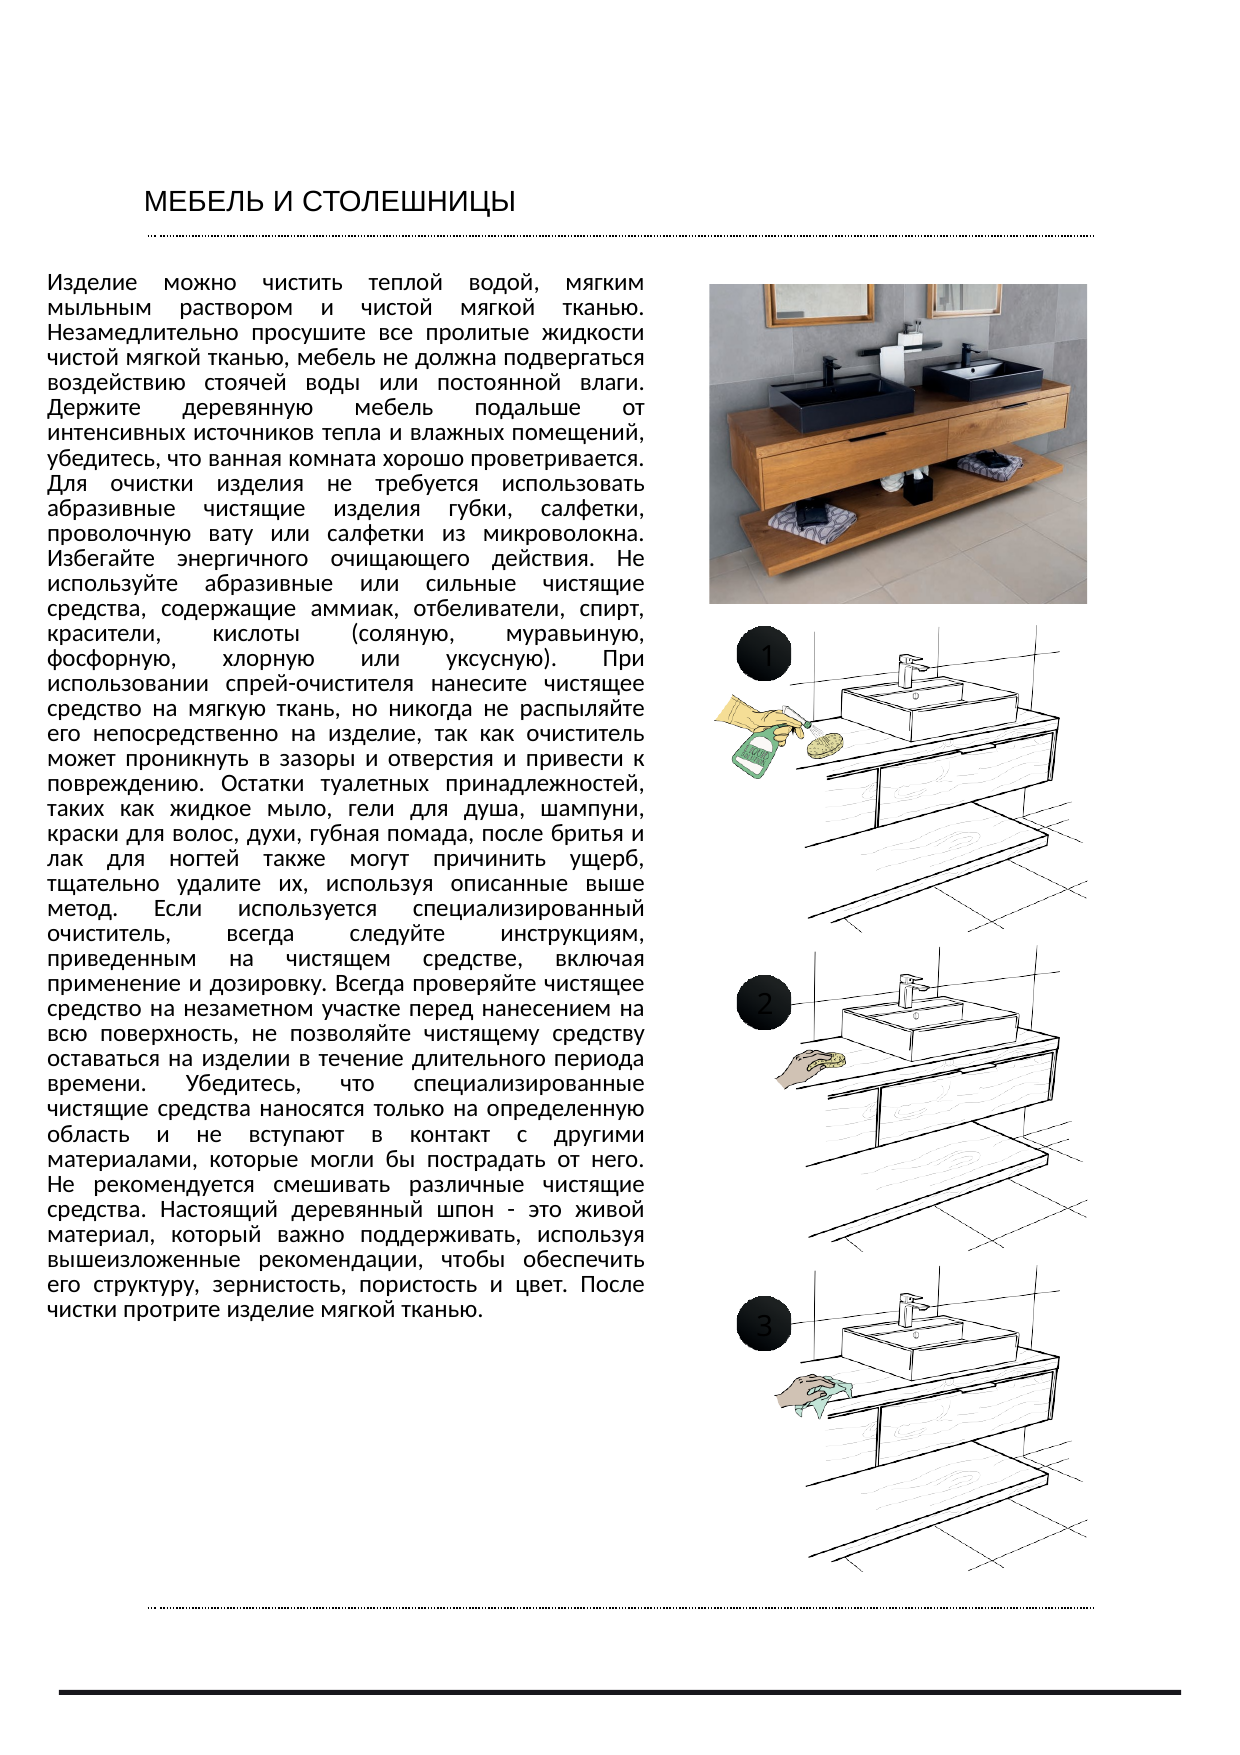

МЕБЕЛЬ И СТОЛЕШНИЦЫ
Изделие можно чистить теплой водой, мягким мыльным раствором и чистой мягкой тканью. Незамедлительно просушите все пролитые жидкости чистой мягкой тканью, мебель не должна подвергаться воздействию стоячей воды или постоянной влаги. Держите деревянную мебель подальше от интенсивных источников тепла и влажных помещений, убедитесь, что ванная комната хорошо проветривается. Для очистки изделия не требуется использовать абразивные чистящие изделия губки, салфетки, проволочную вату или салфетки из микроволокна. Избегайте энергичного очищающего действия. Не используйте абразивные или сильные чистящие средства, содержащие аммиак, отбеливатели, спирт, красители, кислоты (соляную, муравьиную, фосфорную, хлорную или уксусную). При использовании спрей-очистителя нанесите чистящее средство на мягкую ткань, но никогда не распыляйте его непосредственно на изделие, так как очиститель может проникнуть в зазоры и отверстия и привести к повреждению. Остатки туалетных принадлежностей, таких как жидкое мыло, гели для душа, шампуни, краски для волос, духи, губная помада, после бритья и лак для ногтей также могут причинить ущерб, тщательно удалите их, используя описанные выше метод. Если используется специализированный очиститель, всегда следуйте инструкциям, приведенным на чистящем средстве, включая применение и дозировку. Всегда проверяйте чистящее средство на незаметном участке перед нанесением на всю поверхность, не позволяйте чистящему средству оставаться на изделии в течение длительного периода времени. Убедитесь, что специализированные чистящие средства наносятся только на определенную область и не вступают в контакт с другими материалами, которые могли бы пострадать от него. Не рекомендуется смешивать различные чистящие средства. Настоящий деревянный шпон - это живой материал, который важно поддерживать, используя вышеизложенные рекомендации, чтобы обеспечить его структуру, зернистость, пористость и цвет. После чистки протрите изделие мягкой тканью.
1
2
3